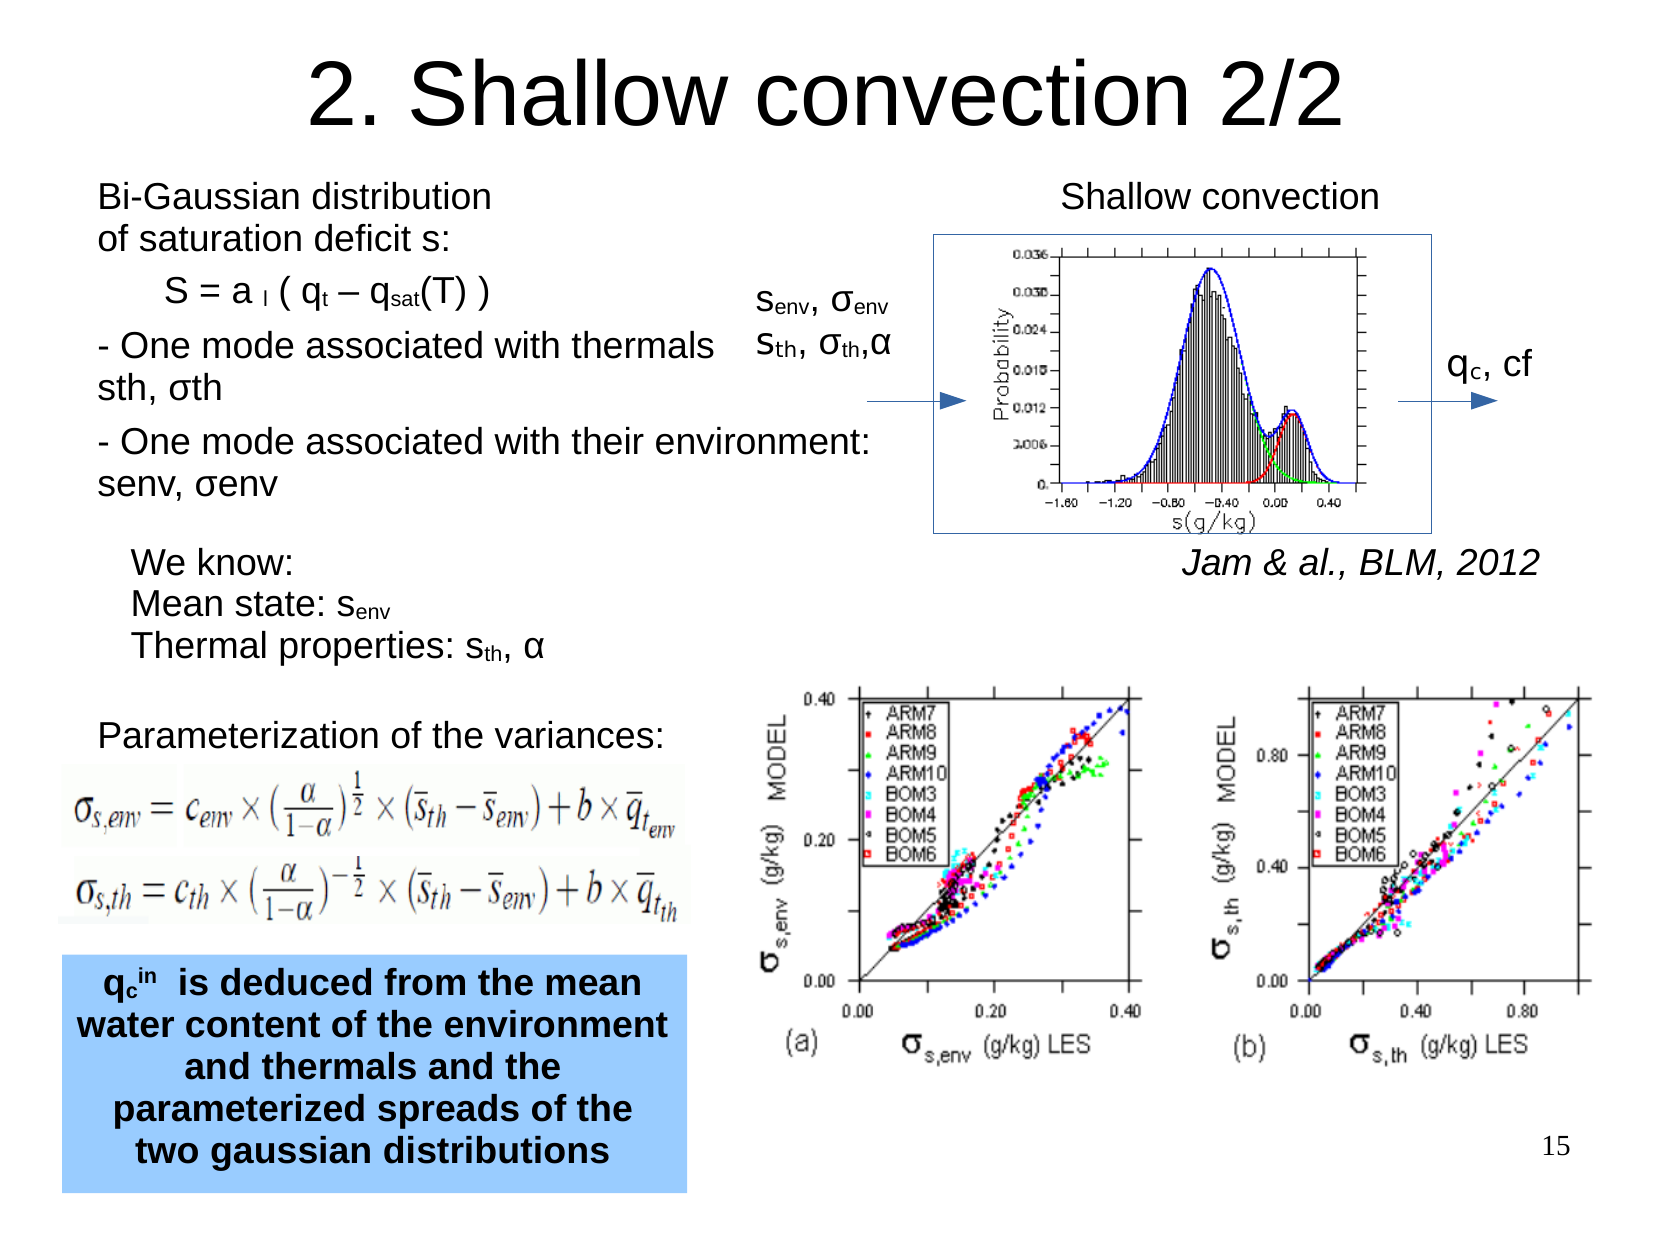

# 2. Shallow convection 2/2
Bi-Gaussian distribution
of saturation deficit s:
Shallow convection
S = a l ( qt – qsat(T) )
senv, σenv
sth, σth,α
- One mode associated with thermals
sth, σth
qc, cf
- One mode associated with their environment:
senv, σenv
We know:
Mean state: senv
Thermal properties: sth, α
Jam & al., BLM, 2012
Parameterization of the variances:
qcin is deduced from the mean water content of the environment and thermals and the parameterized spreads of the two gaussian distributions
15
Adiabatic
 ascent